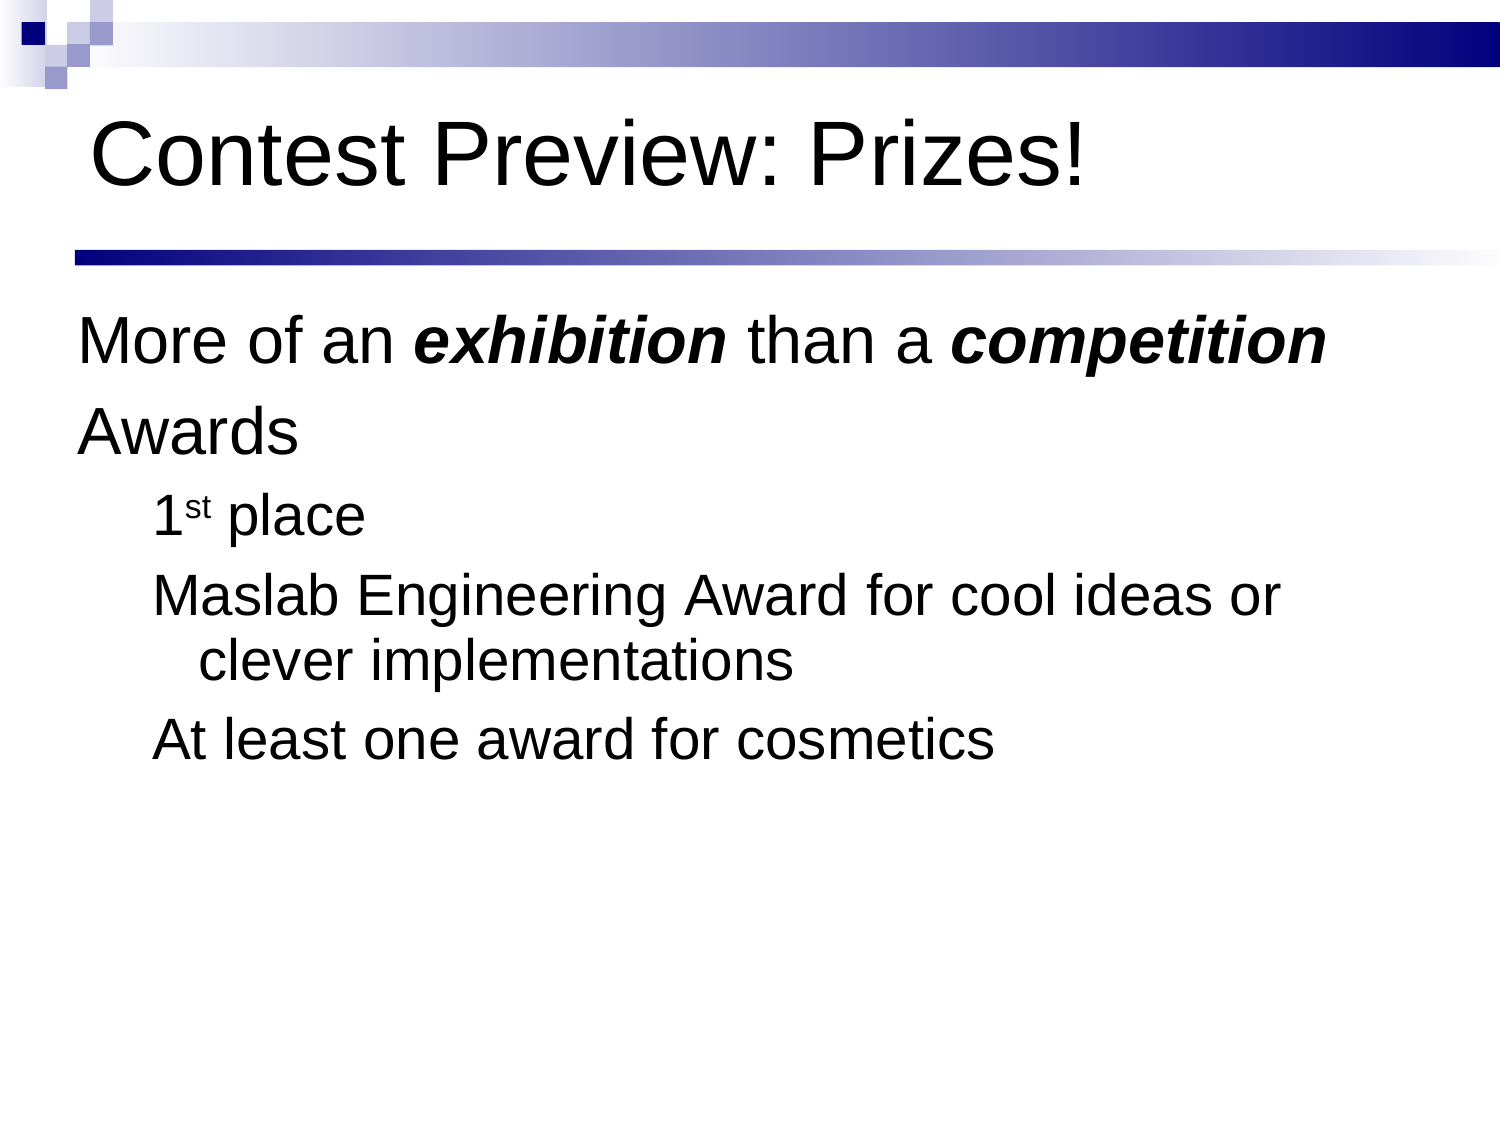

# Contest Preview: Prizes!
More of an exhibition than a competition
Awards
1st place
Maslab Engineering Award for cool ideas or clever implementations
At least one award for cosmetics